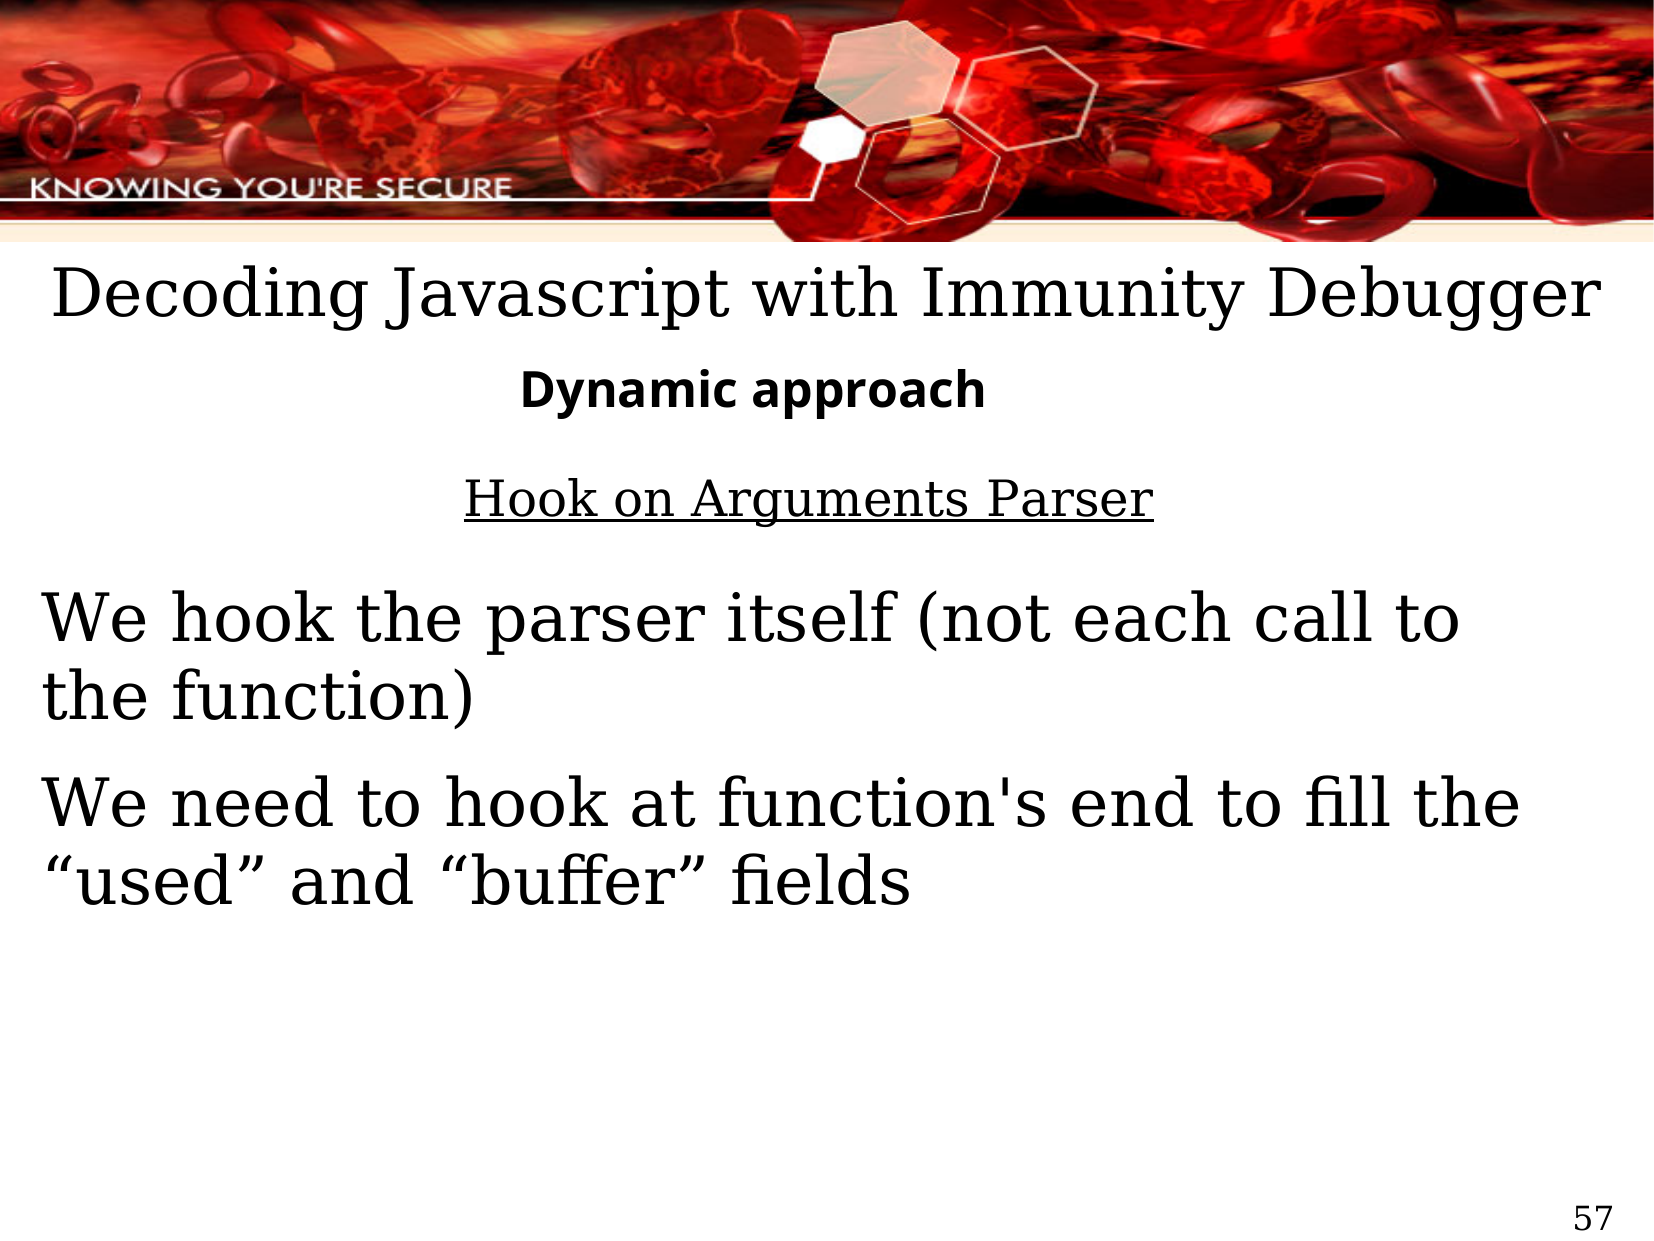

# Decoding Javascript with Immunity Debugger
Dynamic approach
Hook on Arguments Parser
We hook the parser itself (not each call to the function)
We need to hook at function's end to fill the “used” and “buffer” fields